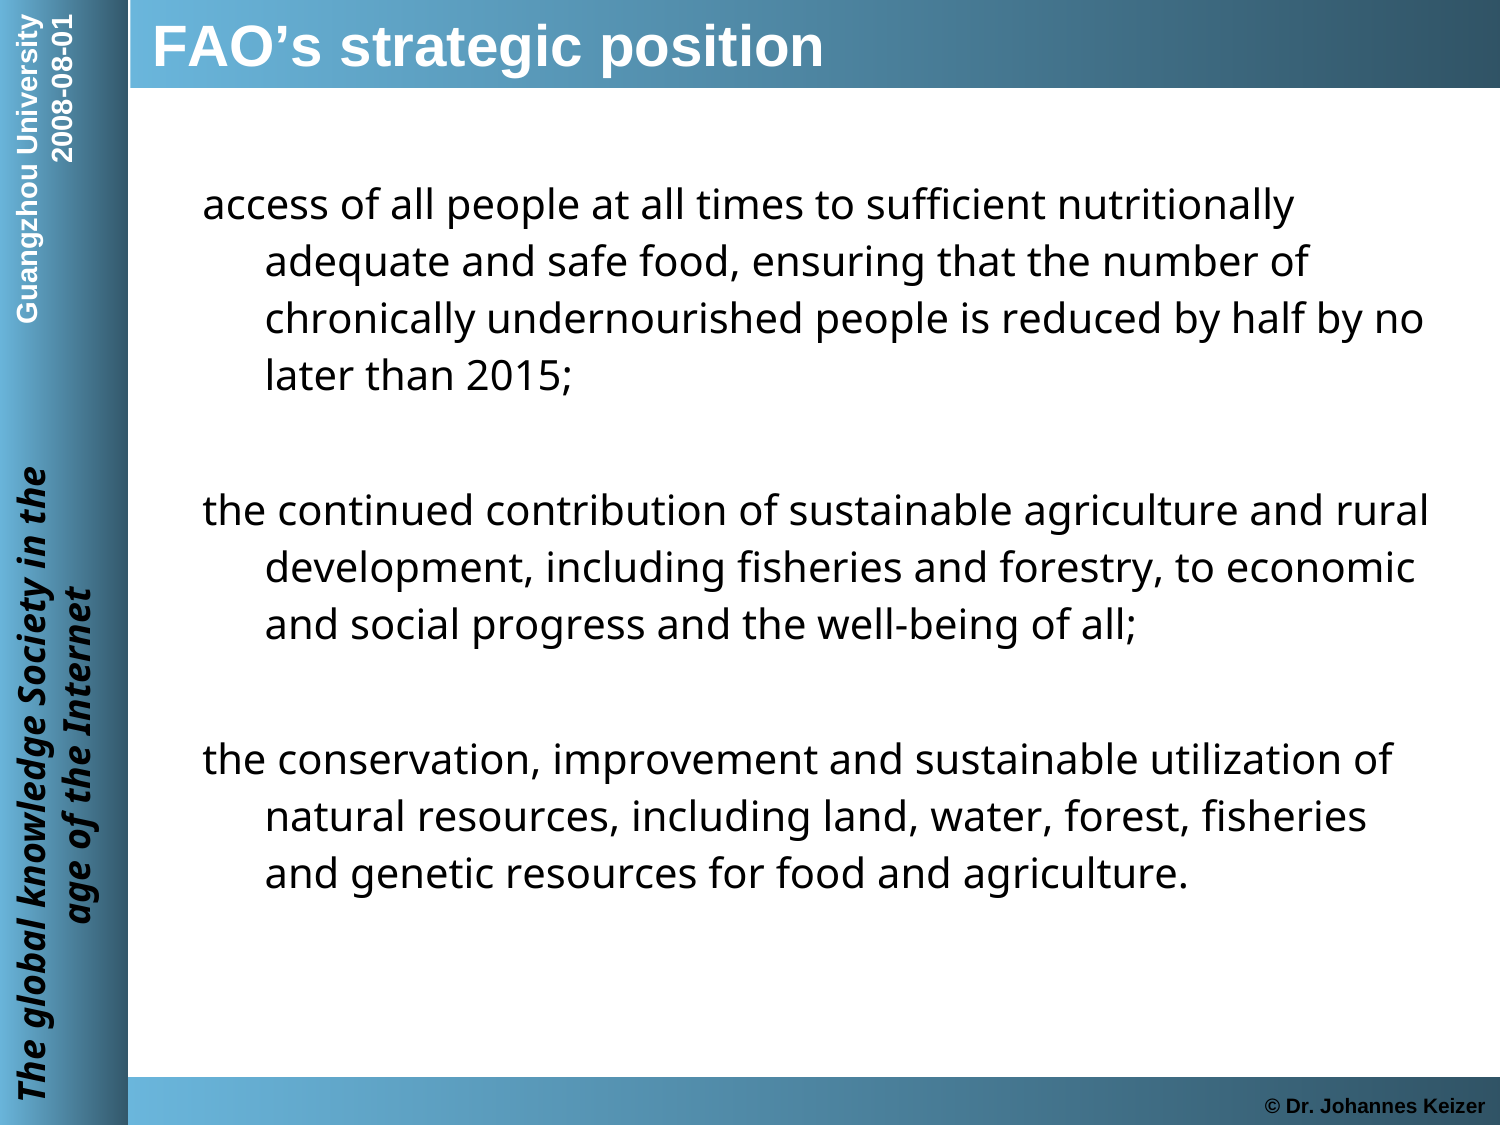

FAO’s strategic position
# access of all people at all times to sufficient nutritionally adequate and safe food, ensuring that the number of chronically undernourished people is reduced by half by no later than 2015;
the continued contribution of sustainable agriculture and rural development, including fisheries and forestry, to economic and social progress and the well-being of all;
the conservation, improvement and sustainable utilization of natural resources, including land, water, forest, fisheries and genetic resources for food and agriculture.